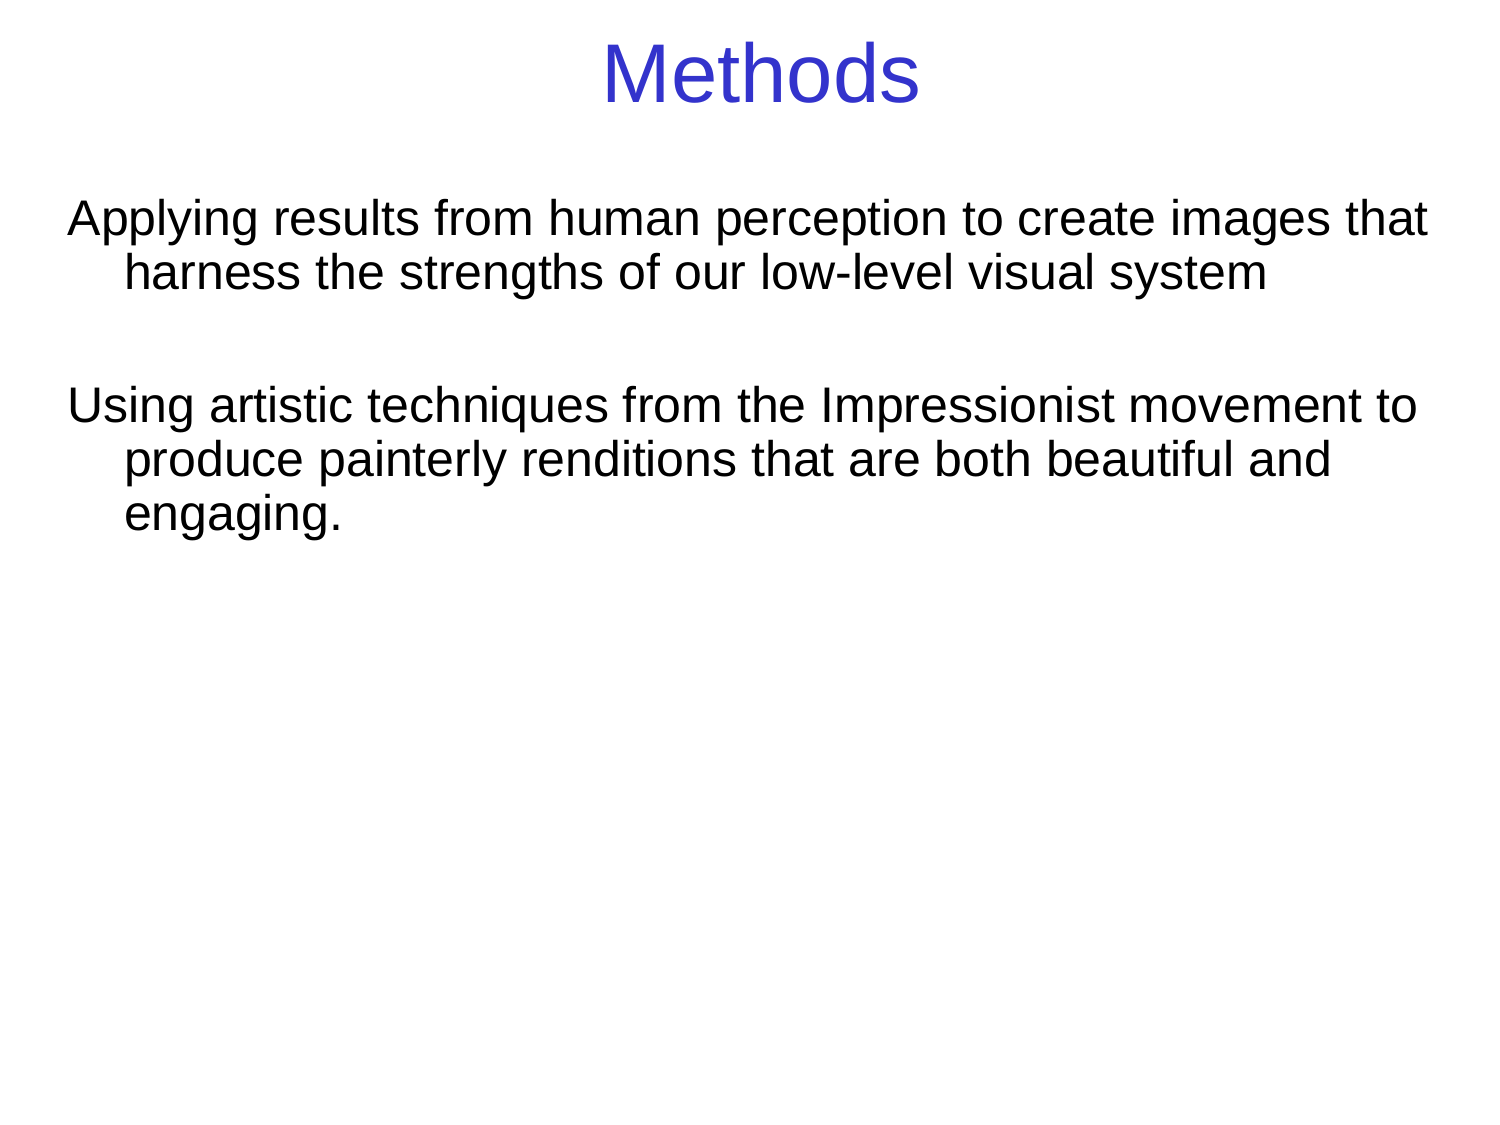

# Methods
Applying results from human perception to create images that harness the strengths of our low-level visual system
Using artistic techniques from the Impressionist movement to produce painterly renditions that are both beautiful and engaging.